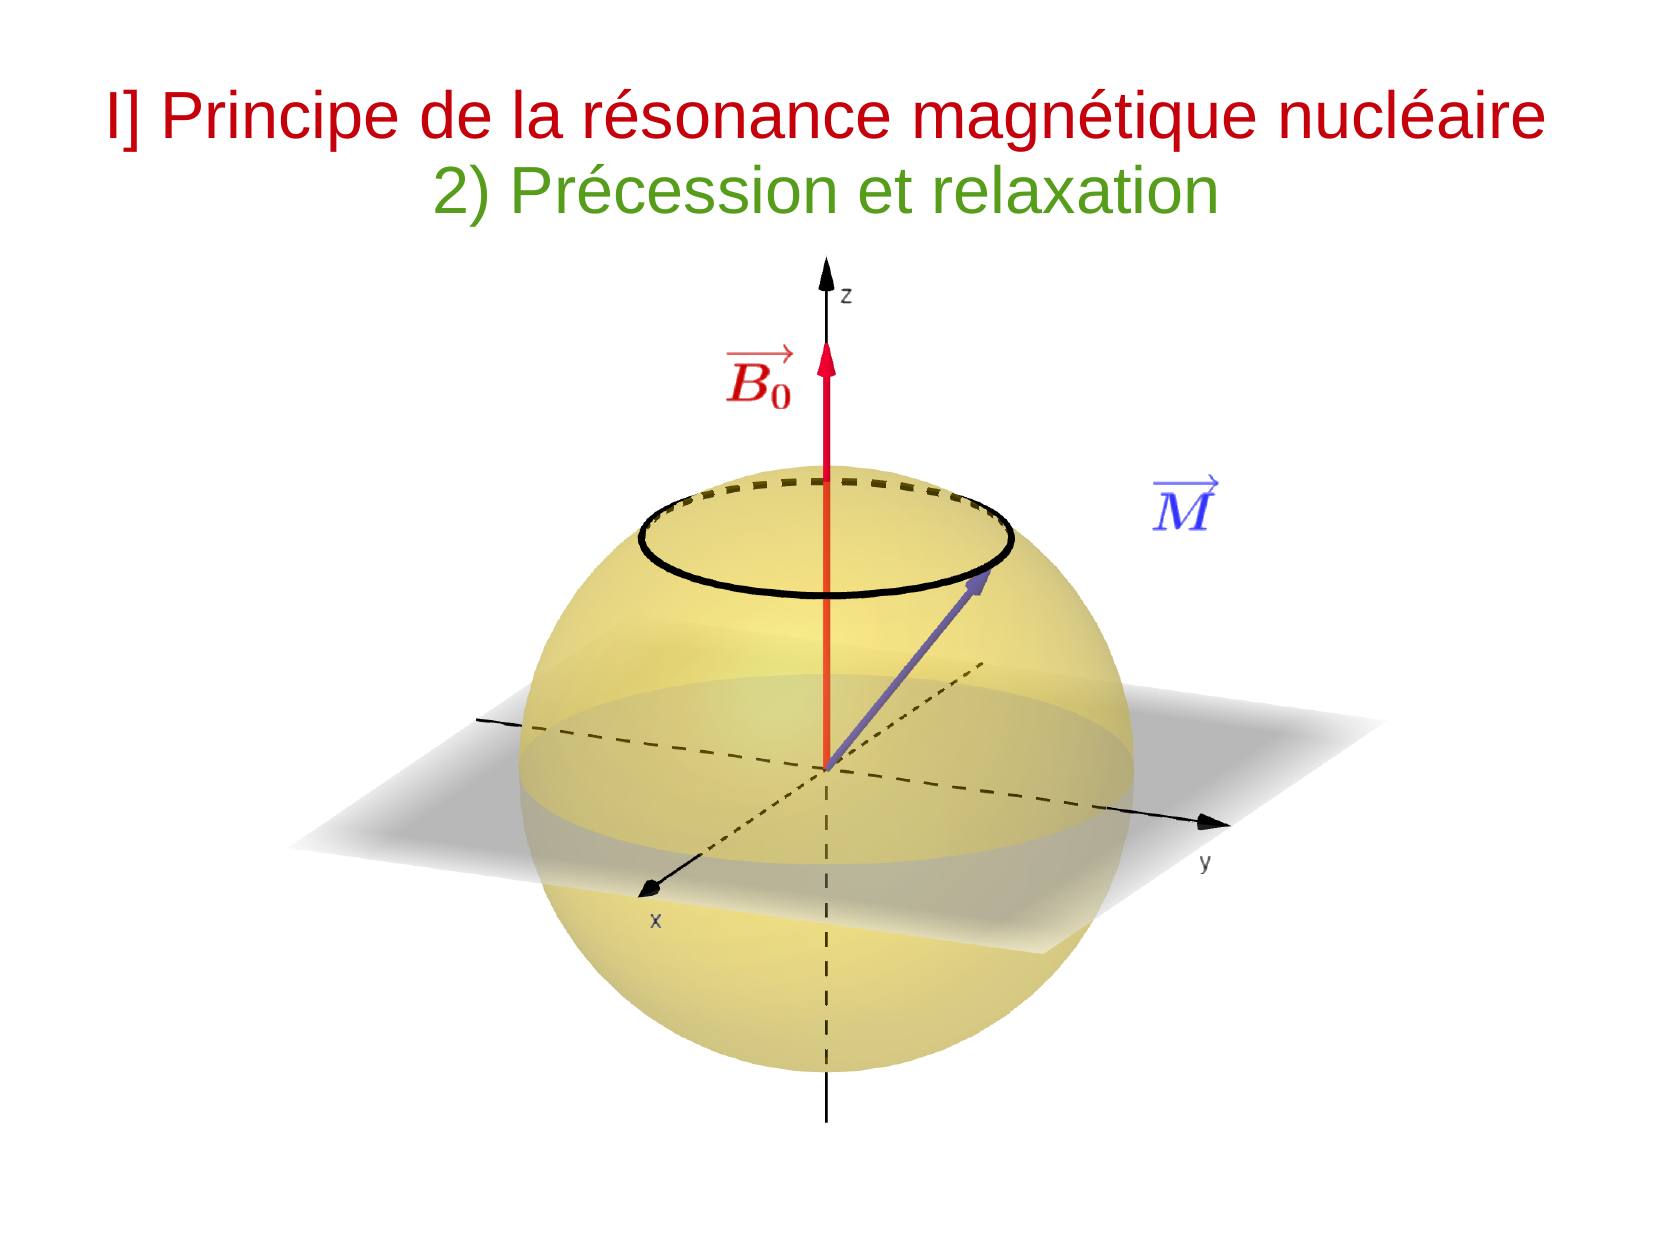

# I] Principe de la résonance magnétique nucléaire 2) Précession et relaxation